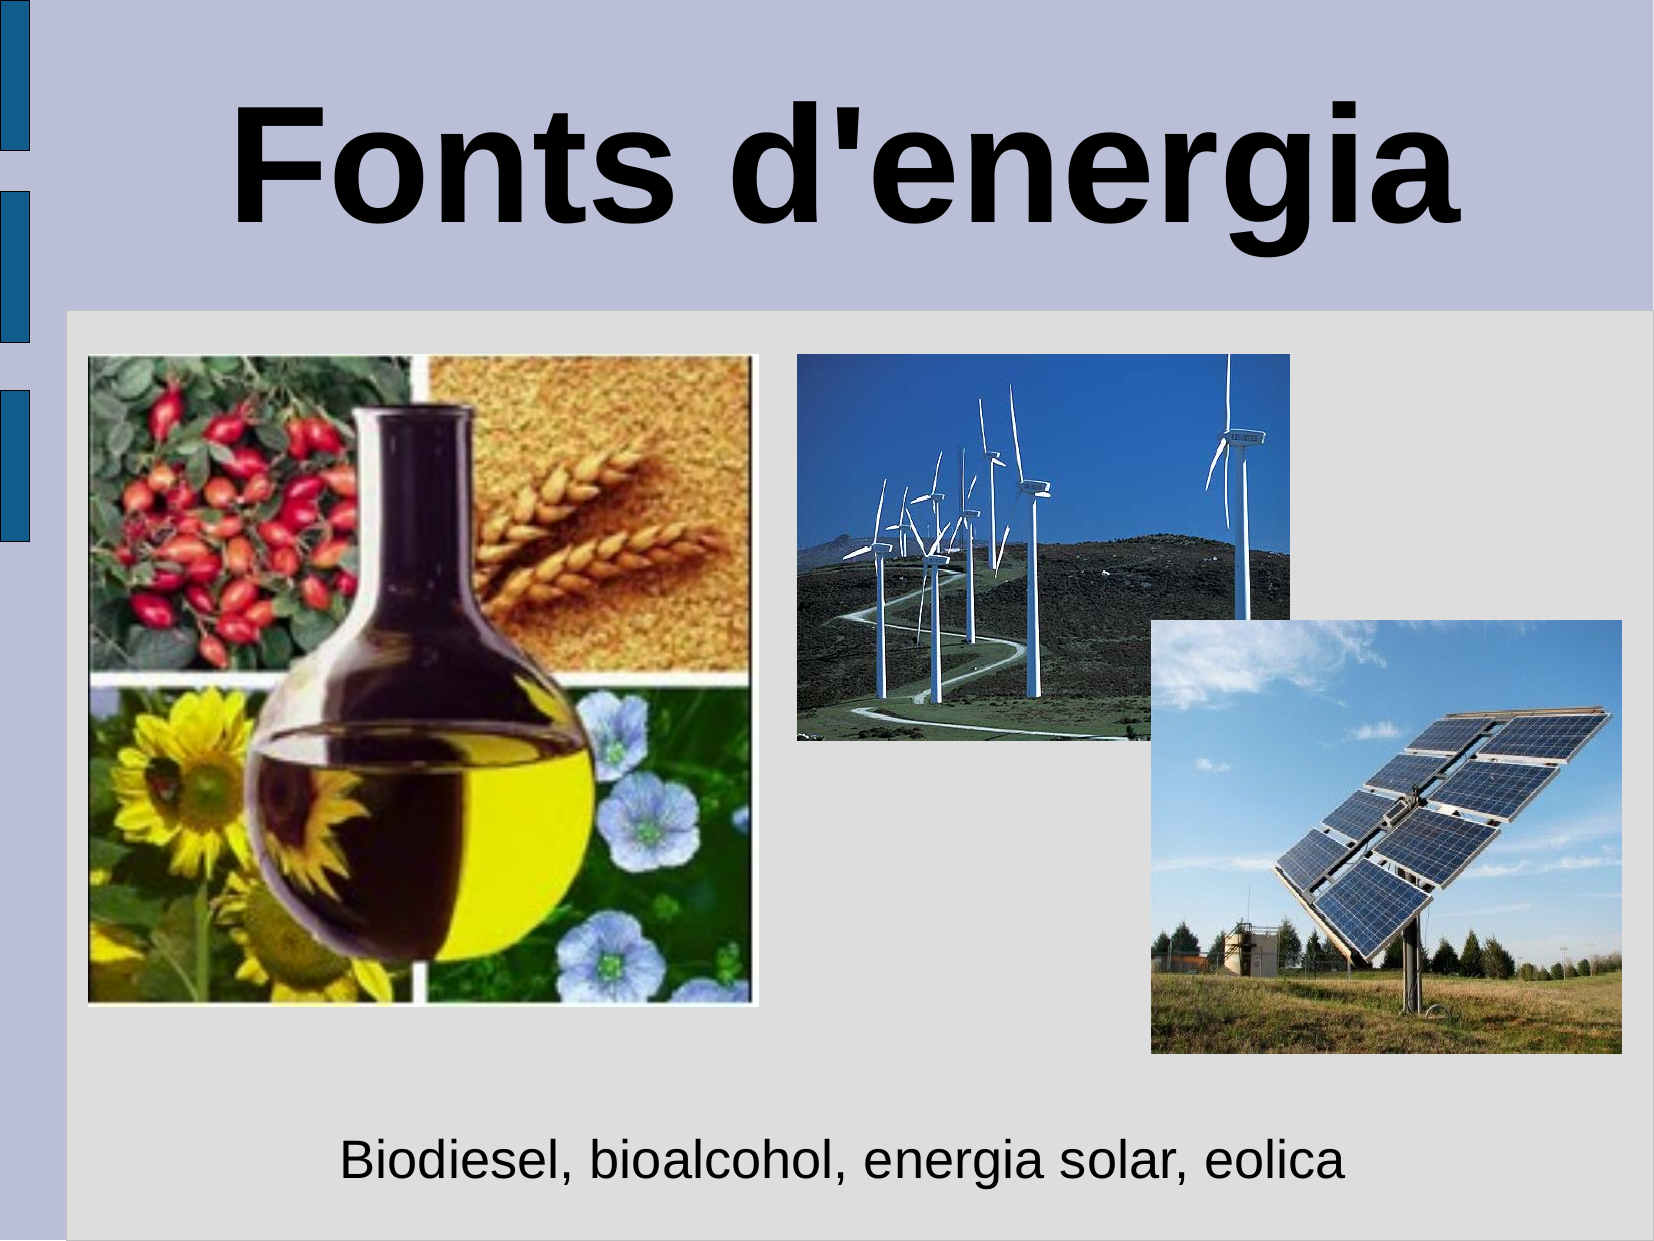

Fonts d'energia
Biodiesel, bioalcohol, energia solar, eolica